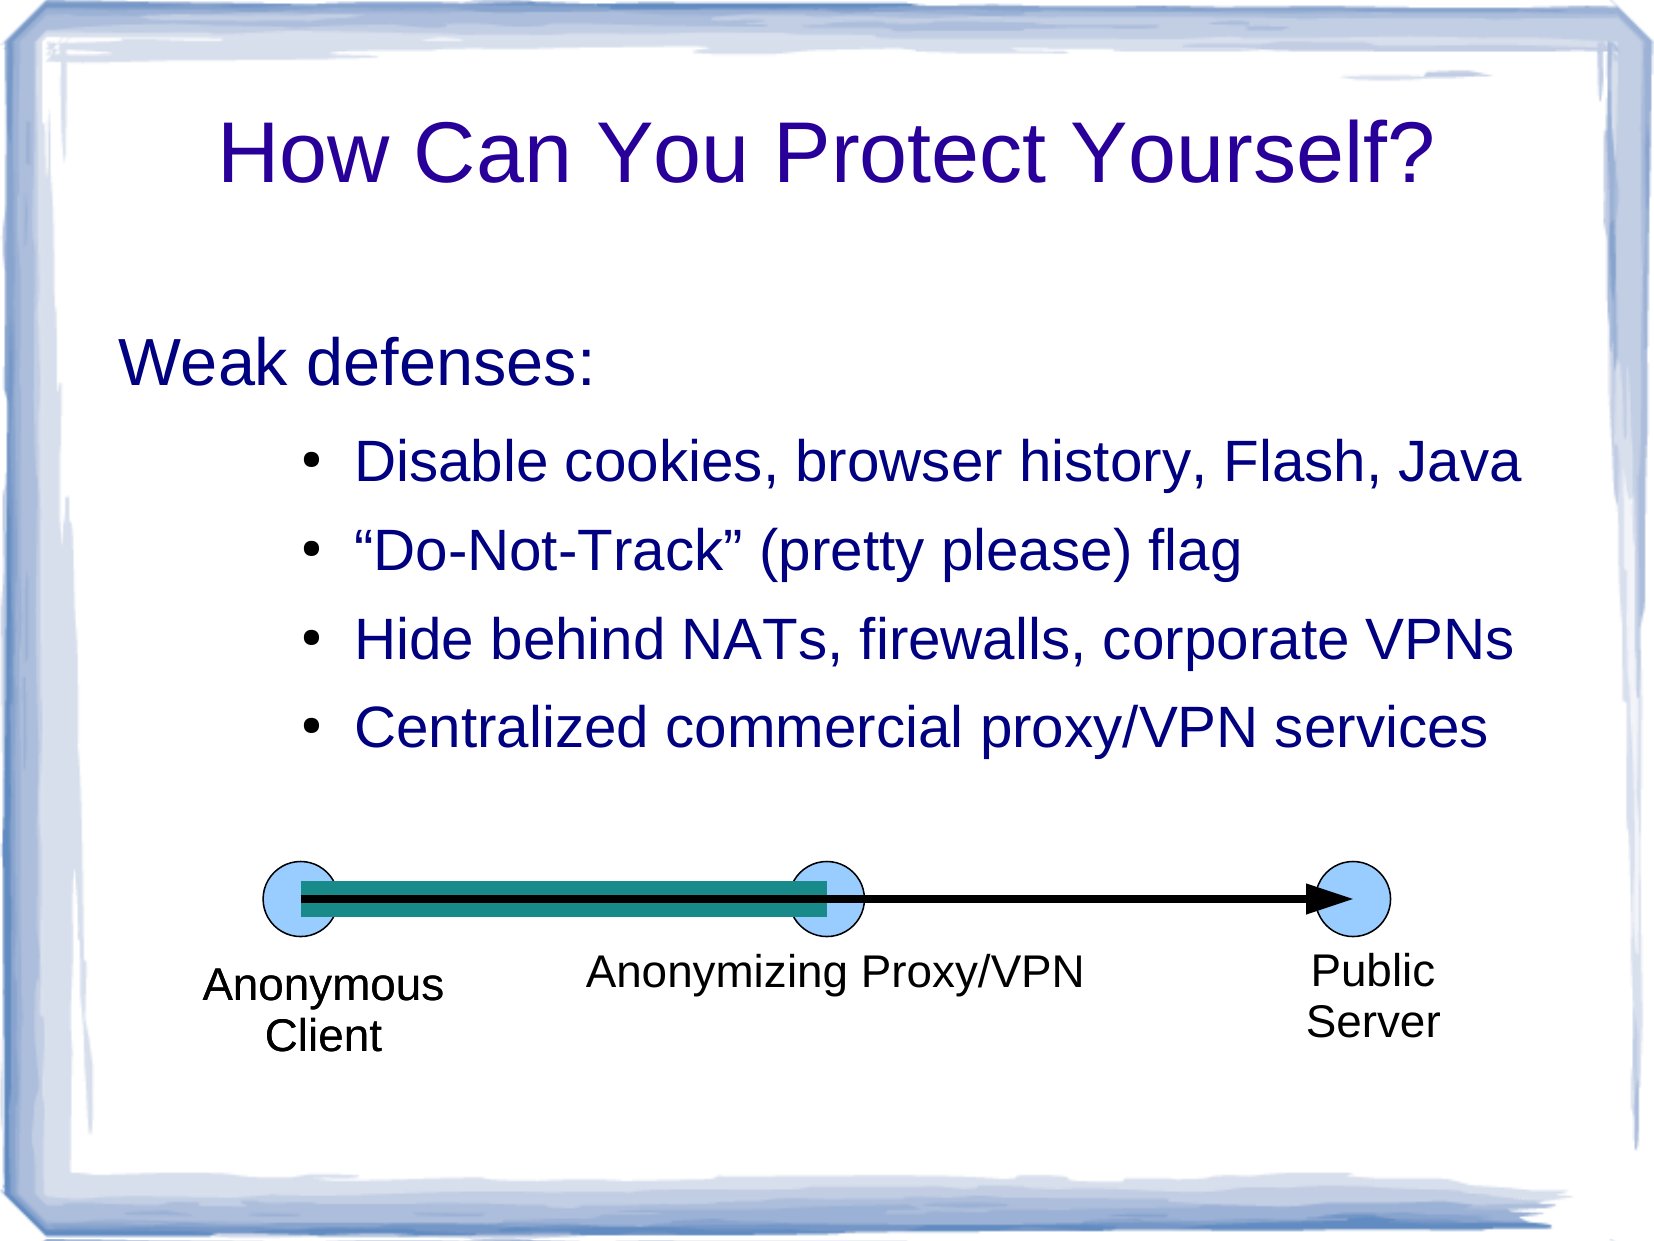

# How Can You Protect Yourself?
Weak defenses:
Disable cookies, browser history, Flash, Java
“Do-Not-Track” (pretty please) flag
Hide behind NATs, firewalls, corporate VPNs
Centralized commercial proxy/VPN services
Public
Server
Anonymizing Proxy/VPN
Anonymous
Client
Anonymous
Client